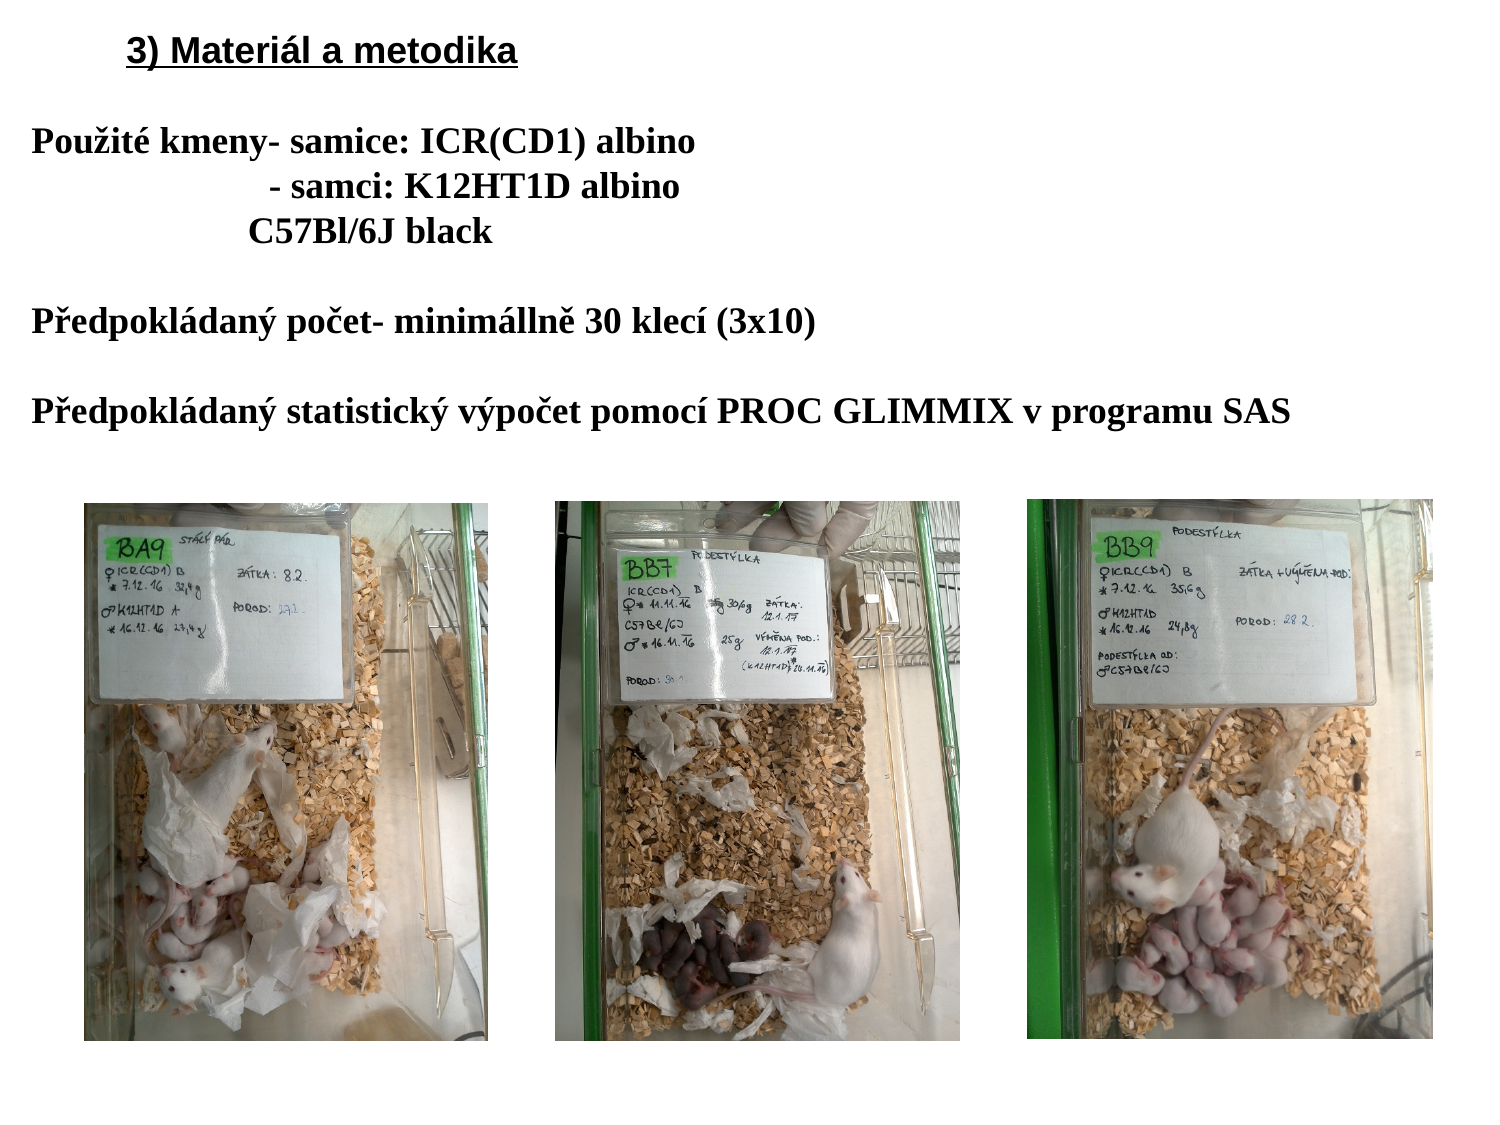

3) Materiál a metodika
Použité kmeny- samice: ICR(CD1) albino
 - samci: K12HT1D albino
		       C57Bl/6J black
Předpokládaný počet- minimállně 30 klecí (3x10)
Předpokládaný statistický výpočet pomocí PROC GLIMMIX v programu SAS